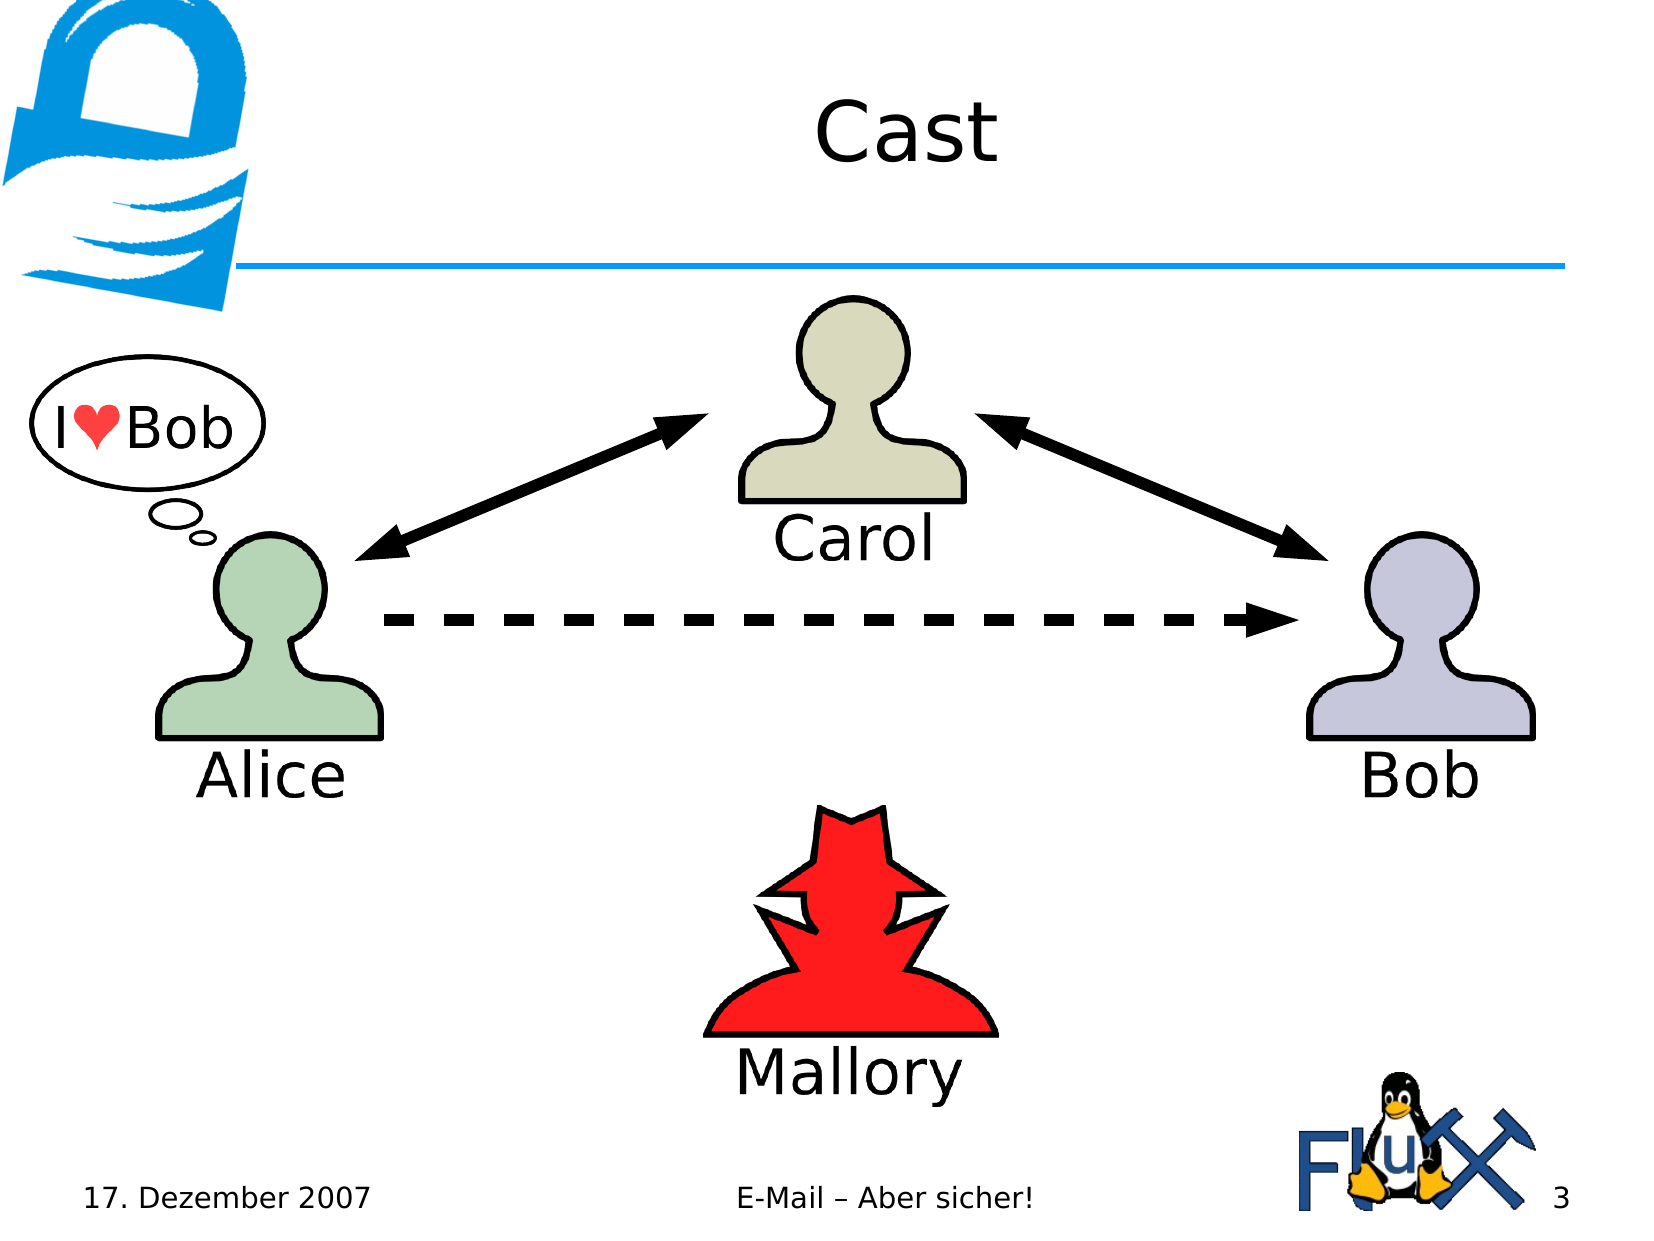

# Cast
17. Dezember 2007
E-Mail – Aber sicher!
3